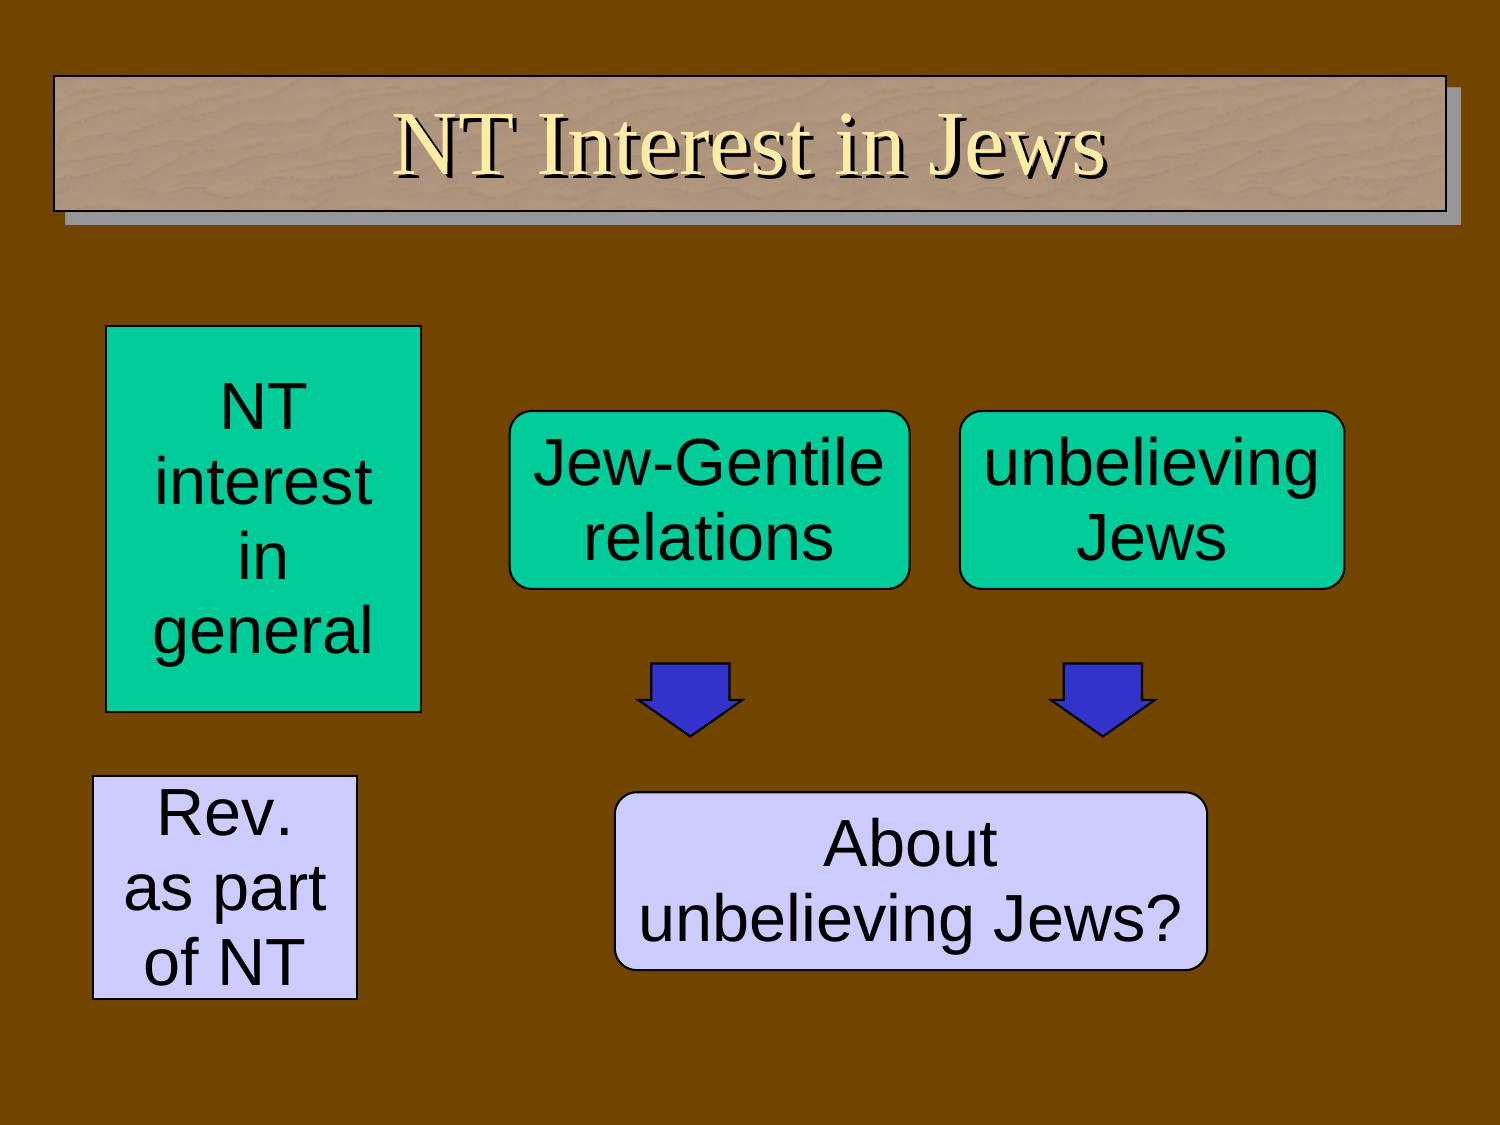

# NT Interest in Jews
NT
interest
in
general
Jew-Gentile
relations
unbelieving
Jews
Rev.
as part
of NT
About
unbelieving Jews?